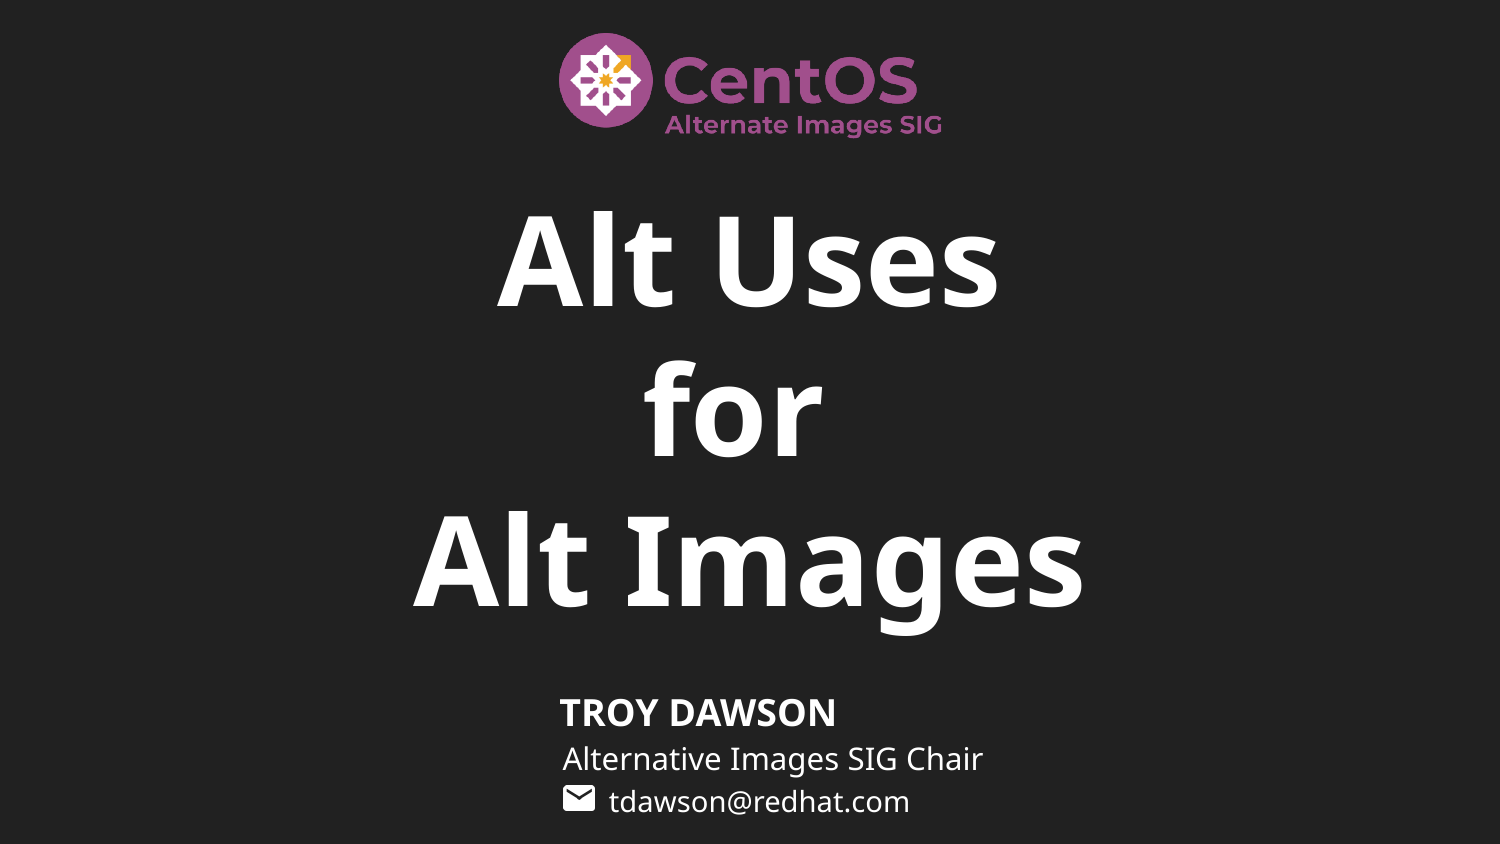

Alt Uses
for
Alt Images
TROY DAWSON
Alternative Images SIG Chair
tdawson@redhat.com